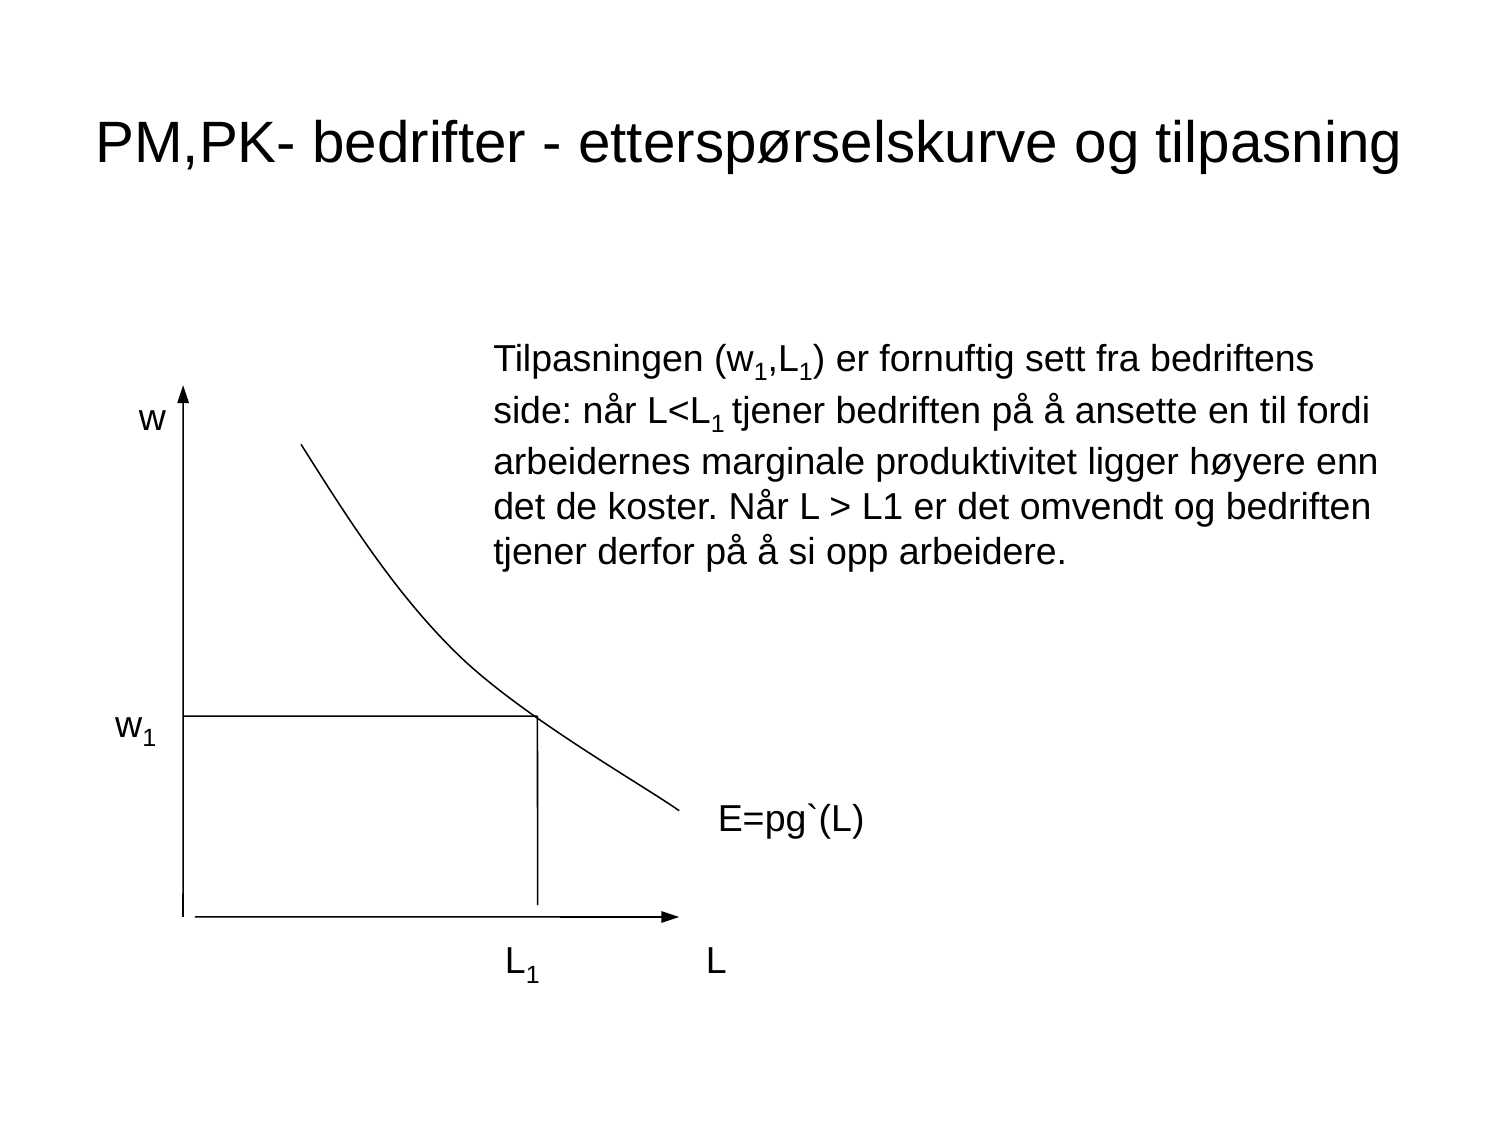

# PM,PK- bedrifter - etterspørselskurve og tilpasning
Tilpasningen (w1,L1) er fornuftig sett fra bedriftens side: når L<L1 tjener bedriften på å ansette en til fordi arbeidernes marginale produktivitet ligger høyere enn det de koster. Når L > L1 er det omvendt og bedriften tjener derfor på å si opp arbeidere.
w
w1
E=pg`(L)
L1
L